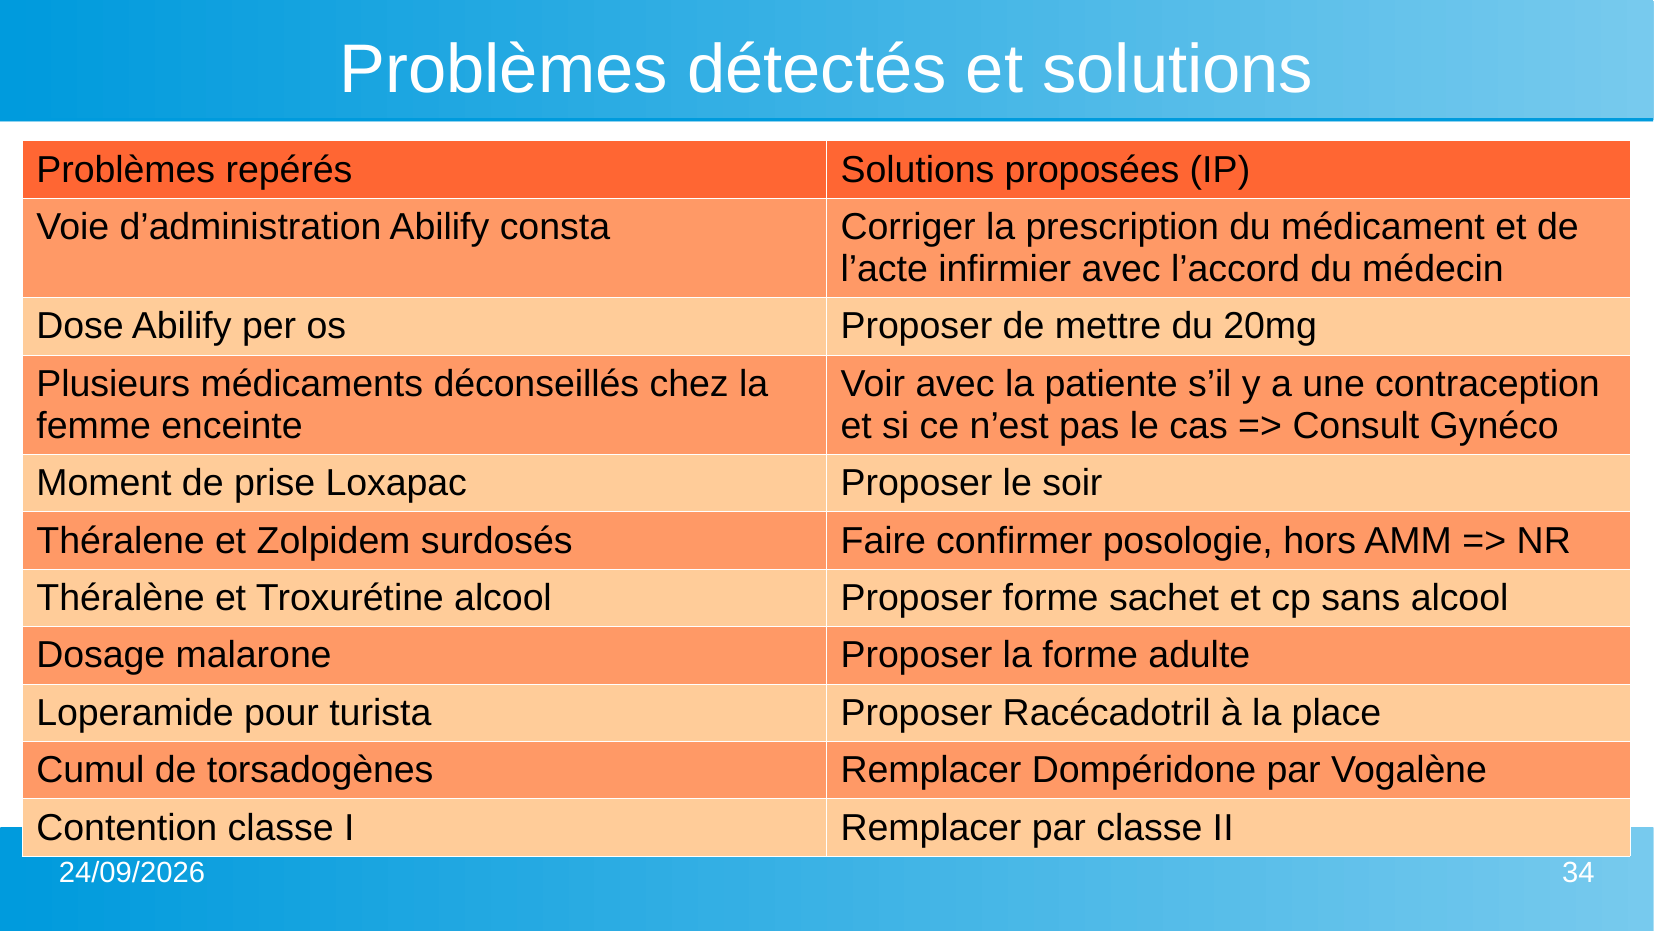

# Problèmes détectés et solutions
| Problèmes repérés | Solutions proposées (IP) |
| --- | --- |
| Voie d’administration Abilify consta | Corriger la prescription du médicament et de l’acte infirmier avec l’accord du médecin |
| Dose Abilify per os | Proposer de mettre du 20mg |
| Plusieurs médicaments déconseillés chez la femme enceinte | Voir avec la patiente s’il y a une contraception et si ce n’est pas le cas => Consult Gynéco |
| Moment de prise Loxapac | Proposer le soir |
| Théralene et Zolpidem surdosés | Faire confirmer posologie, hors AMM => NR |
| Théralène et Troxurétine alcool | Proposer forme sachet et cp sans alcool |
| Dosage malarone | Proposer la forme adulte |
| Loperamide pour turista | Proposer Racécadotril à la place |
| Cumul de torsadogènes | Remplacer Dompéridone par Vogalène |
| Contention classe I | Remplacer par classe II |
34